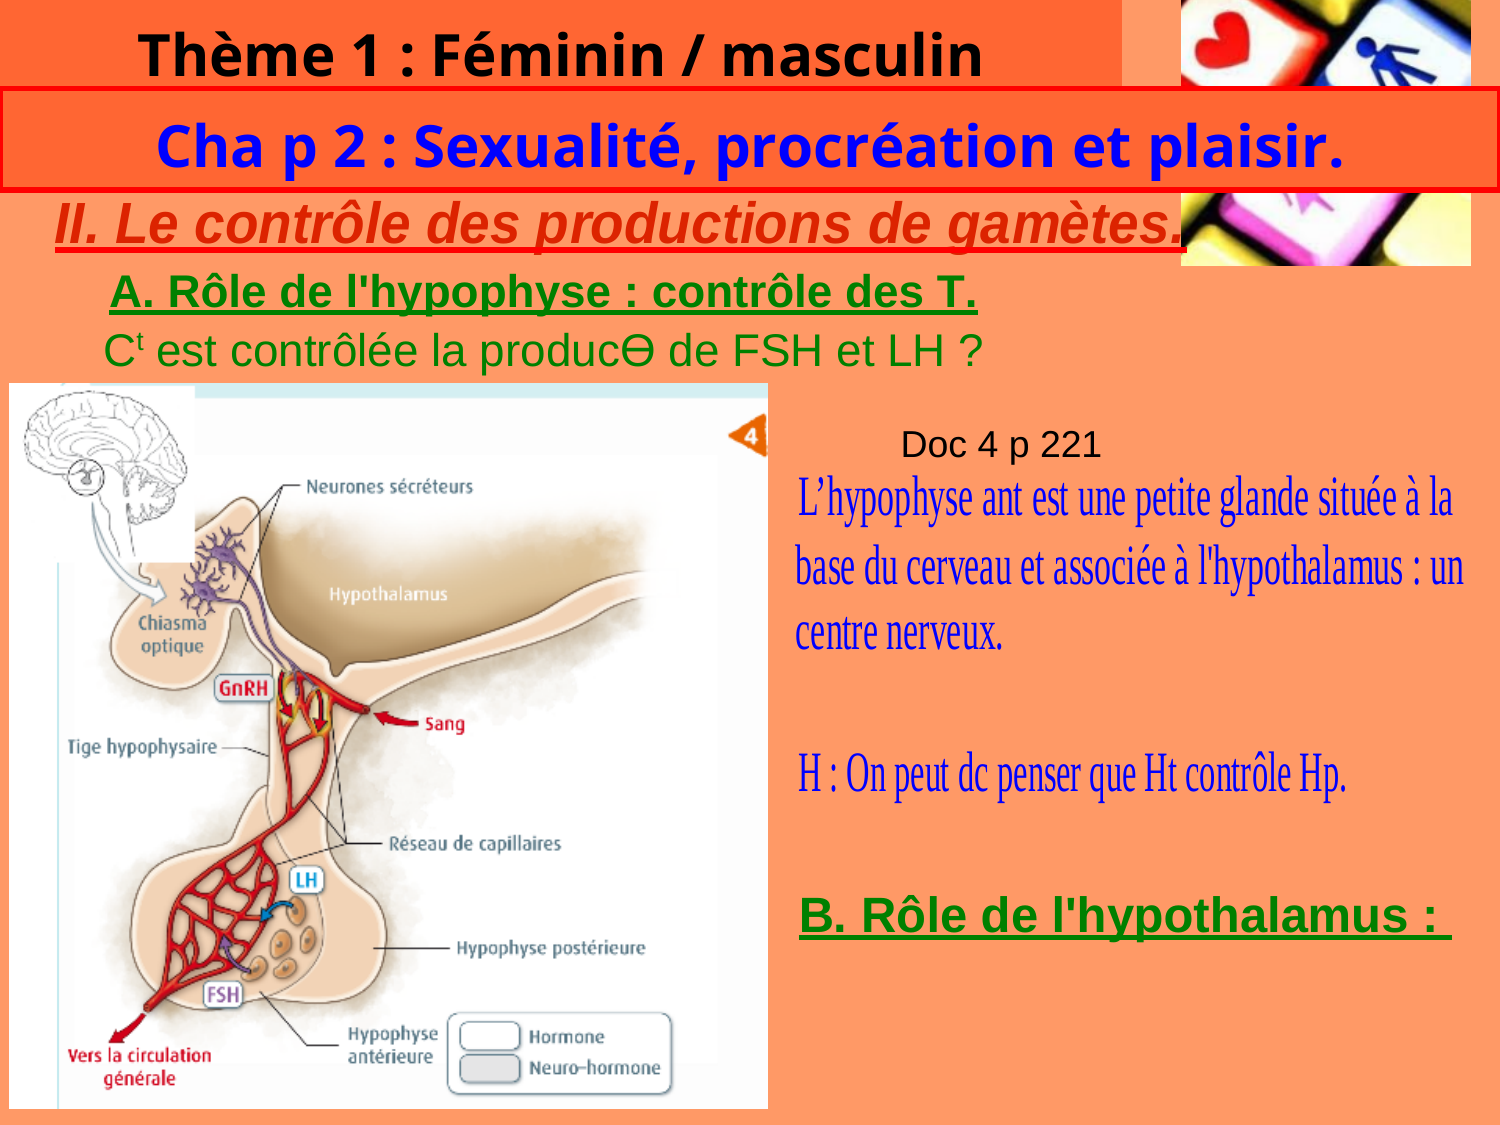

Thème 1 : Féminin / masculin
Cha p 2 : Sexualité, procréation et plaisir.
A. Rôle de l'hypophyse : contrôle des T.
Ct est contrôlée la producƟ de FSH et LH ?
Doc 4 p 221